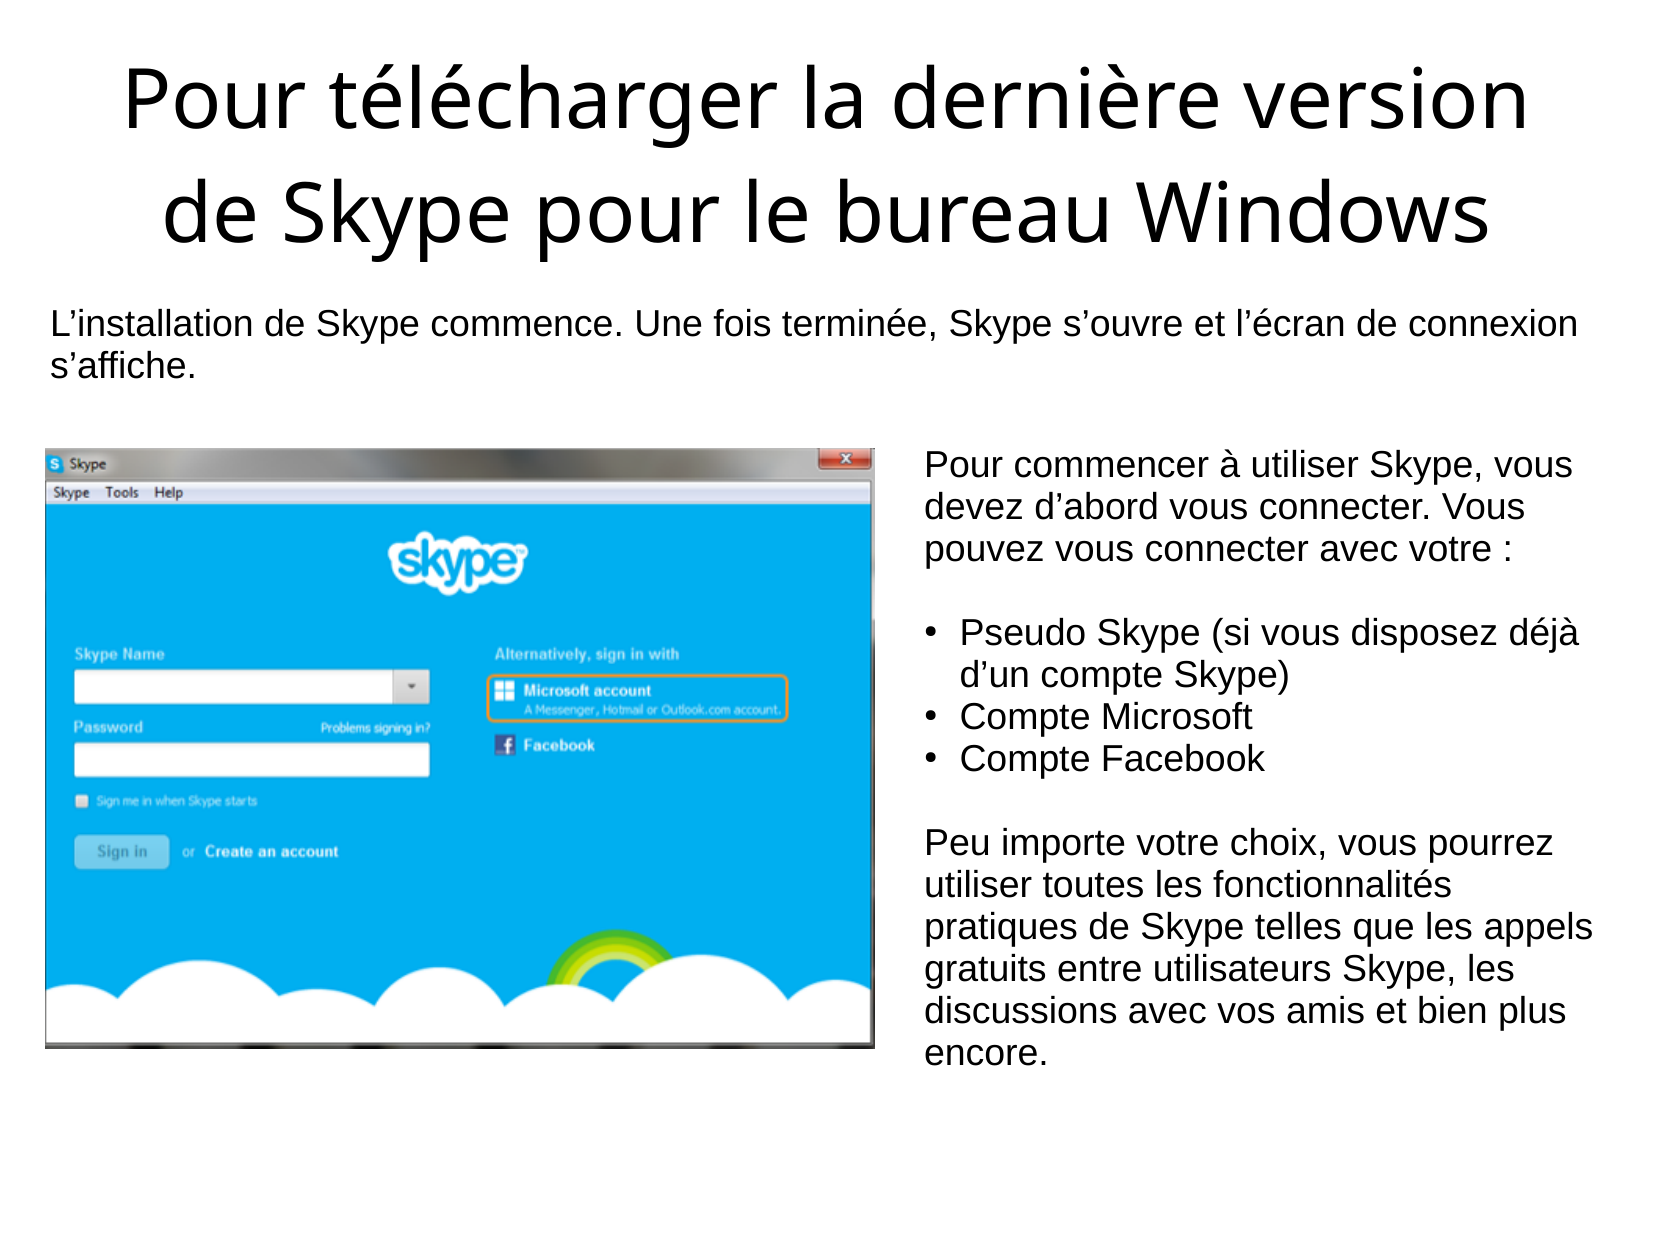

# Pour télécharger la dernière version de Skype pour le bureau Windows
L’installation de Skype commence. Une fois terminée, Skype s’ouvre et l’écran de connexion s’affiche.
Pour commencer à utiliser Skype, vous devez d’abord vous connecter. Vous pouvez vous connecter avec votre :
Pseudo Skype (si vous disposez déjà d’un compte Skype)
Compte Microsoft
Compte Facebook
Peu importe votre choix, vous pourrez utiliser toutes les fonctionnalités pratiques de Skype telles que les appels gratuits entre utilisateurs Skype, les discussions avec vos amis et bien plus encore.